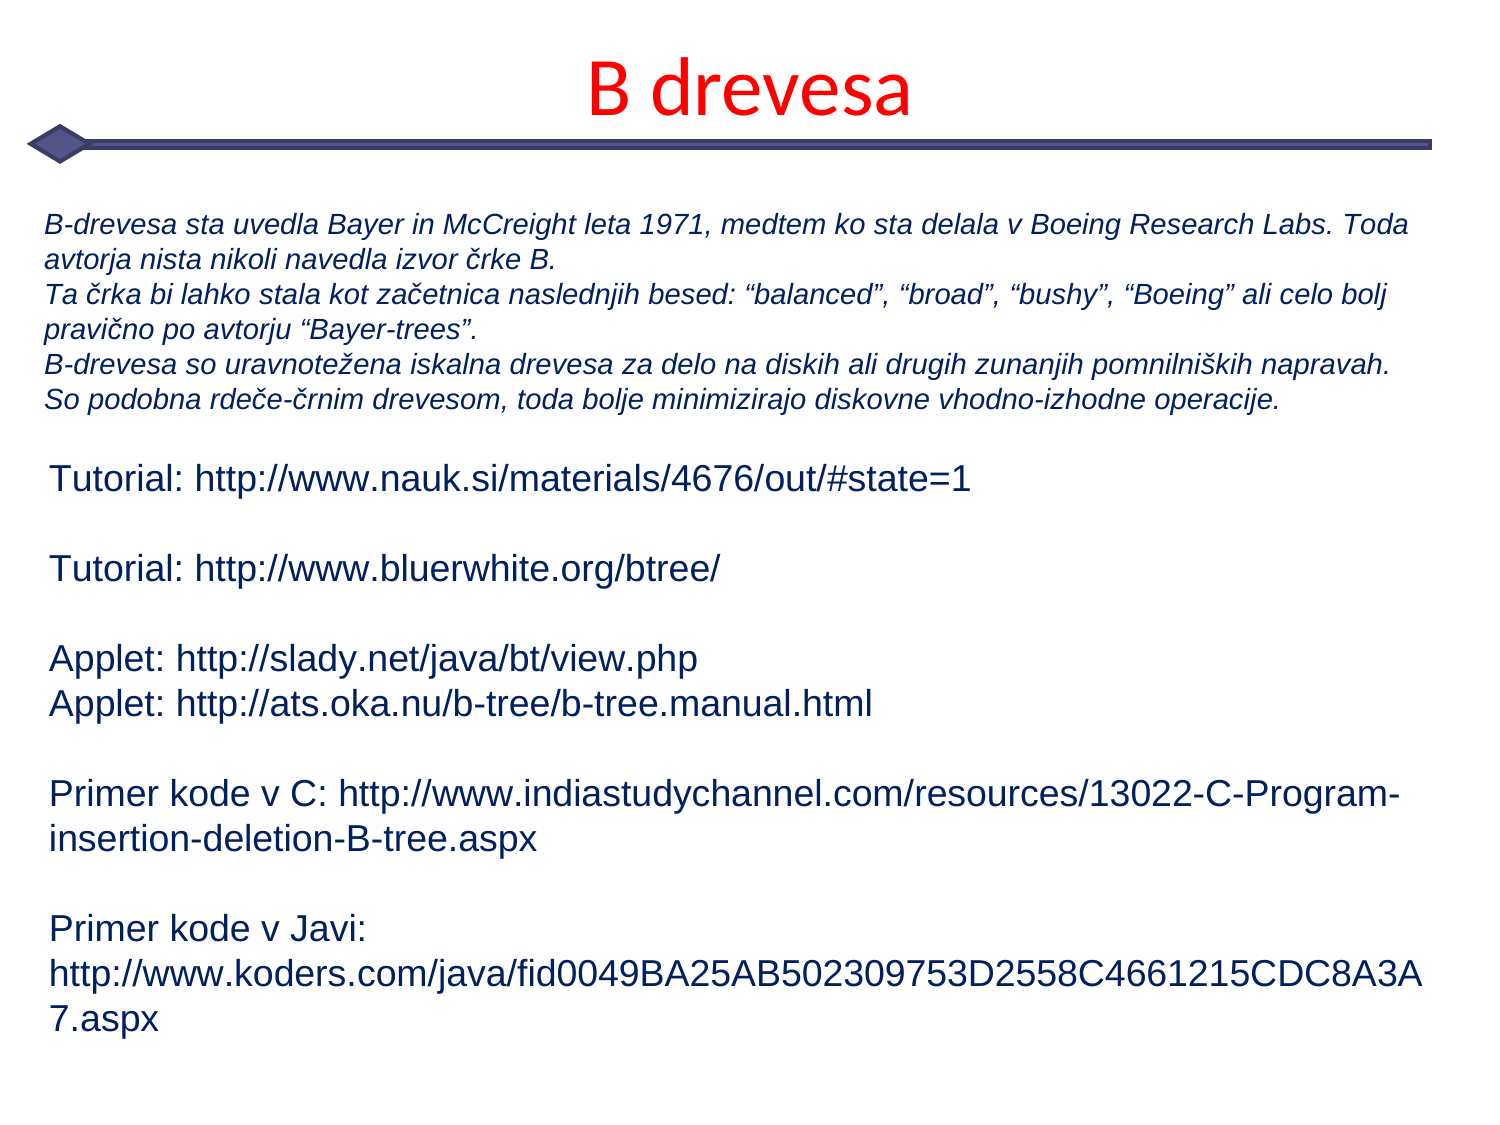

# B drevesa
B-drevesa sta uvedla Bayer in McCreight leta 1971, medtem ko sta delala v Boeing Research Labs. Toda avtorja nista nikoli navedla izvor črke B.
Ta črka bi lahko stala kot začetnica naslednjih besed: “balanced”, “broad”, “bushy”, “Boeing” ali celo bolj pravično po avtorju “Bayer-trees”.
B-drevesa so uravnotežena iskalna drevesa za delo na diskih ali drugih zunanjih pomnilniških napravah. So podobna rdeče-črnim drevesom, toda bolje minimizirajo diskovne vhodno-izhodne operacije.
Tutorial: http://www.nauk.si/materials/4676/out/#state=1
Tutorial: http://www.bluerwhite.org/btree/
Applet: http://slady.net/java/bt/view.php
Applet: http://ats.oka.nu/b-tree/b-tree.manual.html
Primer kode v C: http://www.indiastudychannel.com/resources/13022-C-Program-insertion-deletion-B-tree.aspx
Primer kode v Javi: http://www.koders.com/java/fid0049BA25AB502309753D2558C4661215CDC8A3A7.aspx